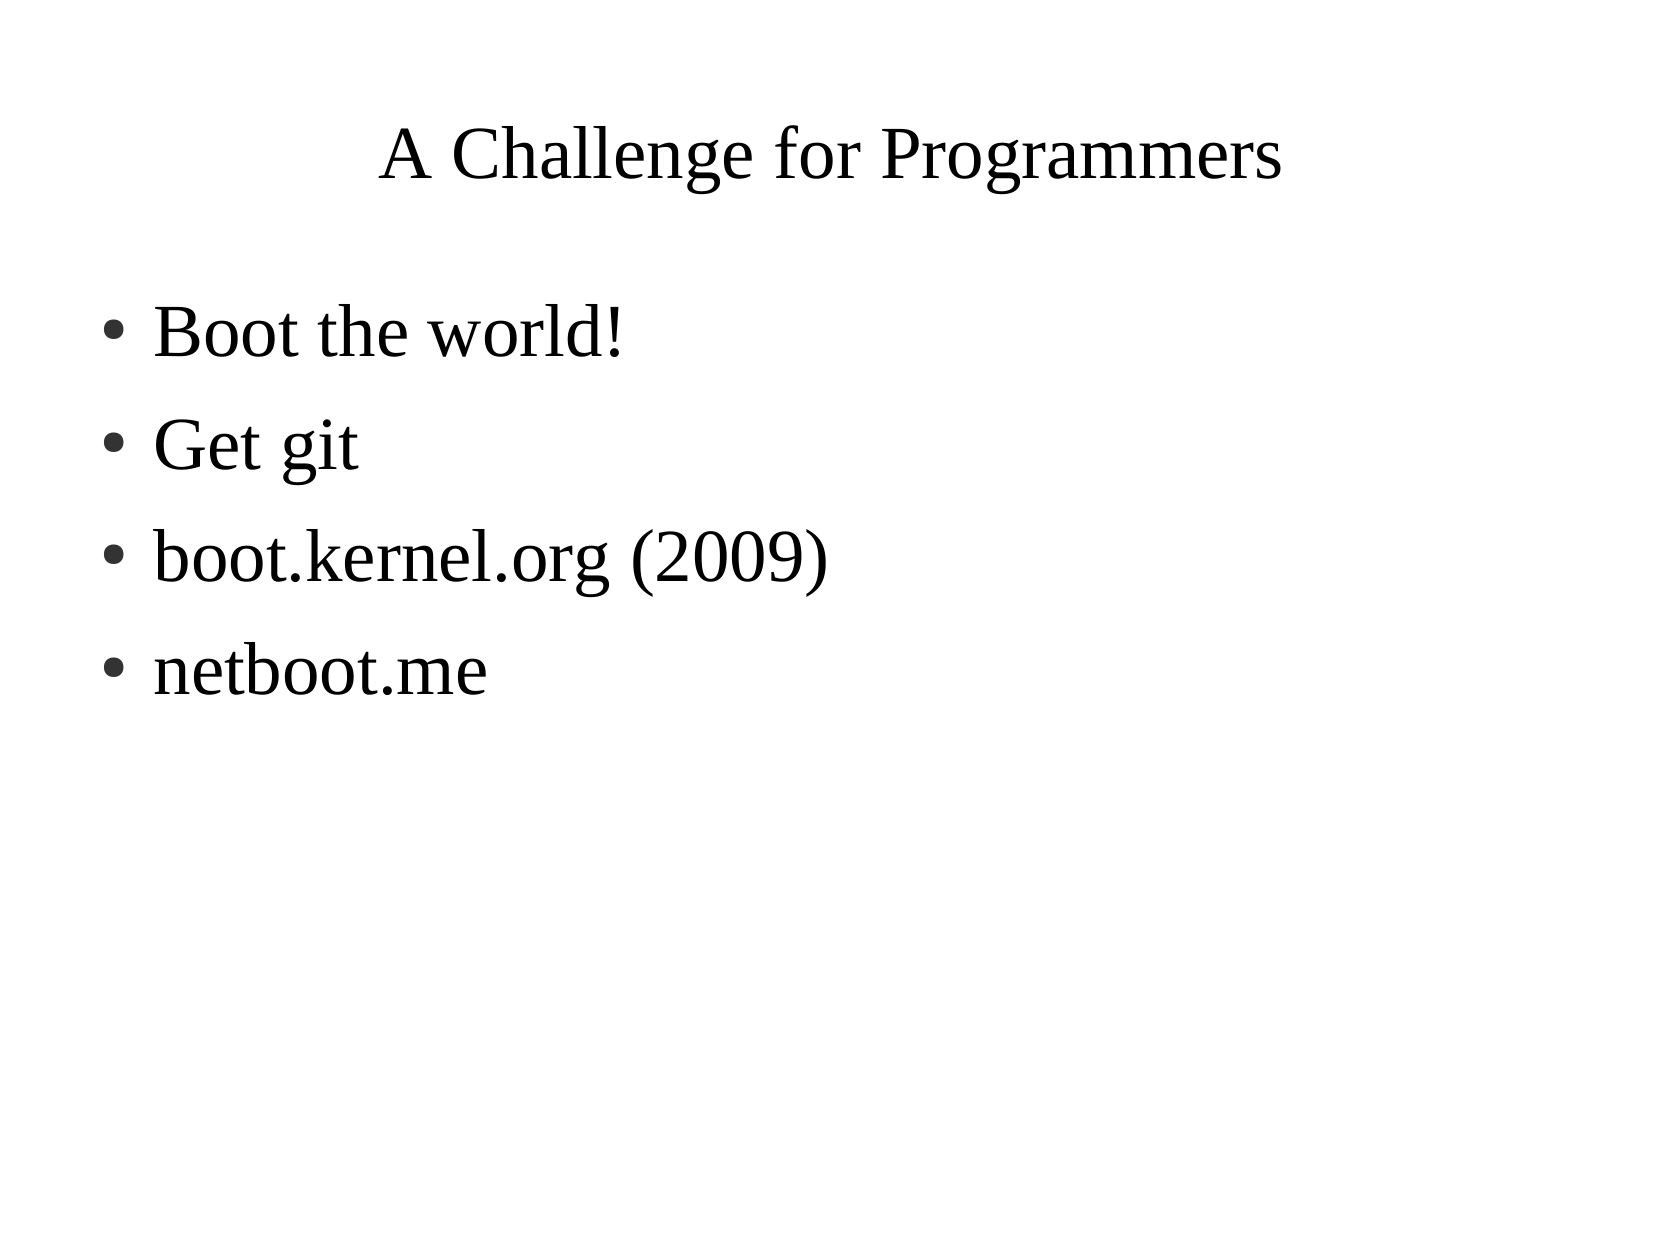

# A Challenge for Programmers
Boot the world!
Get git
boot.kernel.org (2009)
netboot.me